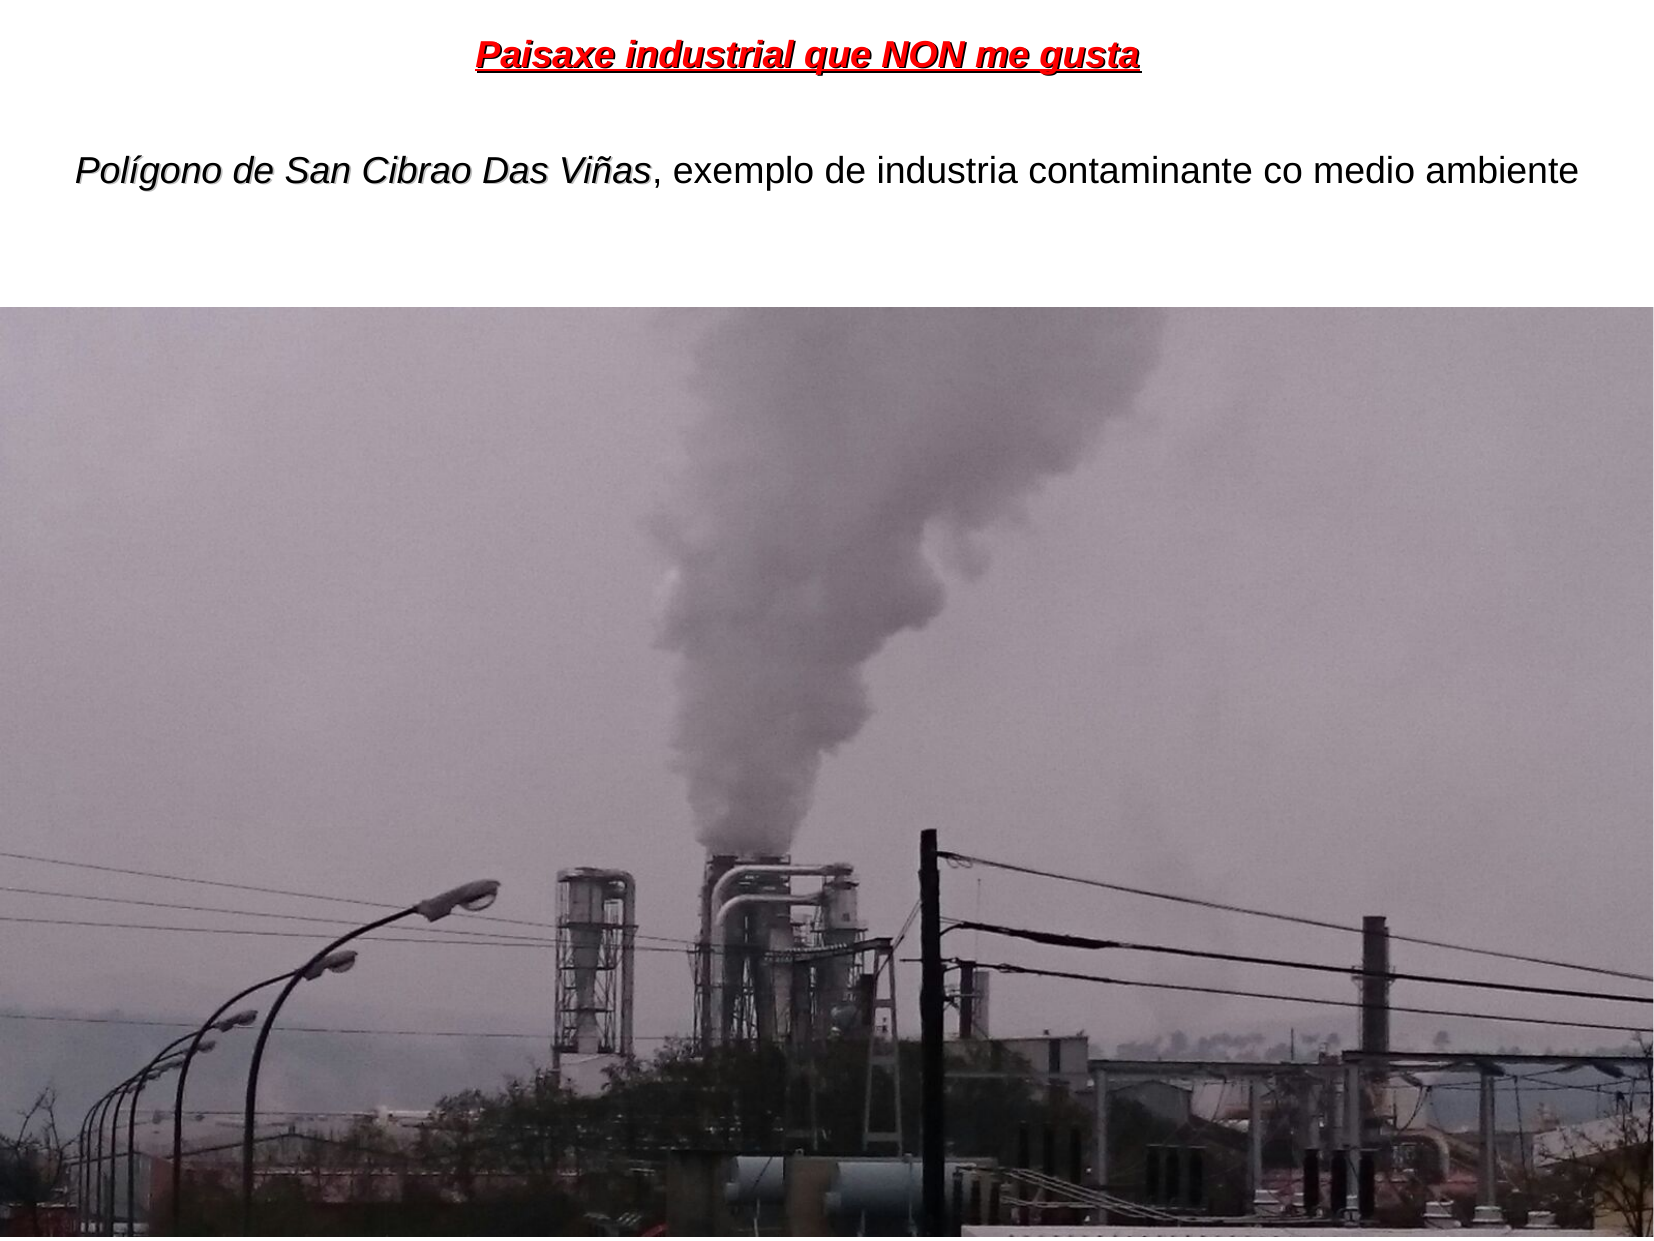

Paisaxe industrial que NON me gusta
Polígono de San Cibrao Das Viñas, exemplo de industria contaminante co medio ambiente